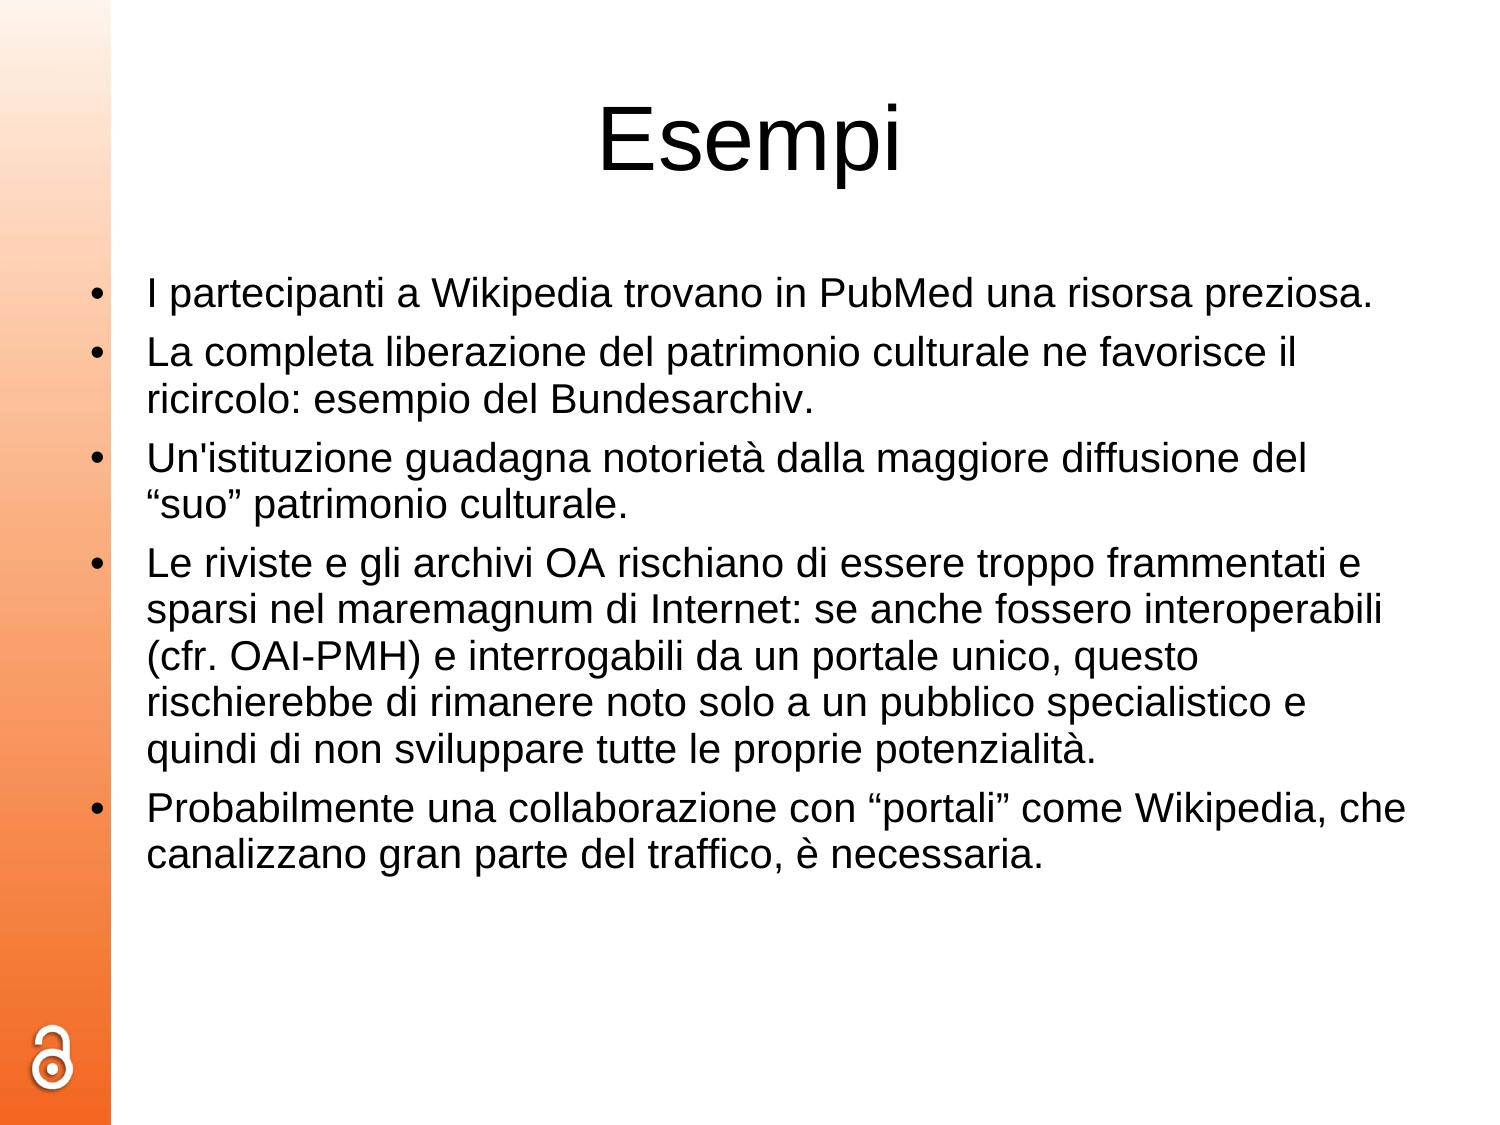

# Esempi
I partecipanti a Wikipedia trovano in PubMed una risorsa preziosa.
La completa liberazione del patrimonio culturale ne favorisce il ricircolo: esempio del Bundesarchiv.
Un'istituzione guadagna notorietà dalla maggiore diffusione del “suo” patrimonio culturale.
Le riviste e gli archivi OA rischiano di essere troppo frammentati e sparsi nel maremagnum di Internet: se anche fossero interoperabili (cfr. OAI-PMH) e interrogabili da un portale unico, questo rischierebbe di rimanere noto solo a un pubblico specialistico e quindi di non sviluppare tutte le proprie potenzialità.
Probabilmente una collaborazione con “portali” come Wikipedia, che canalizzano gran parte del traffico, è necessaria.